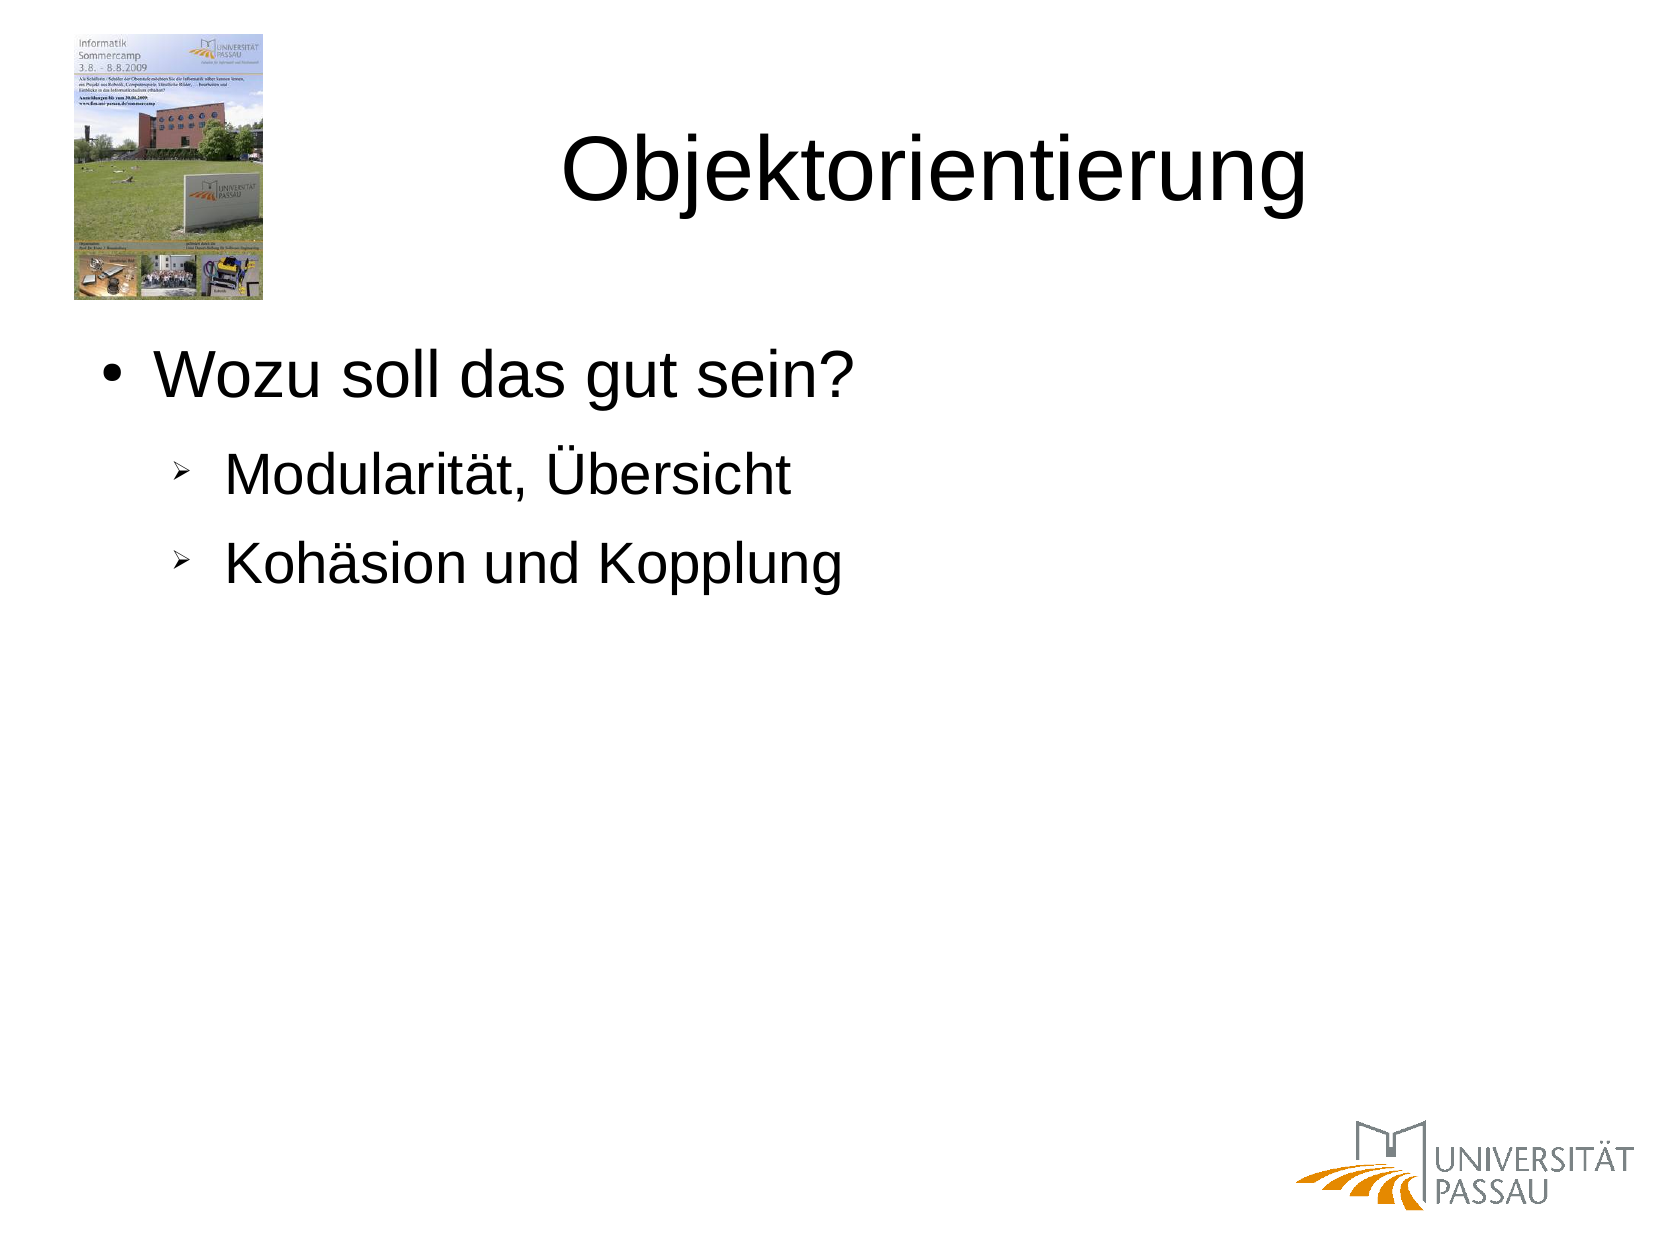

# Objektorientierung
Wozu soll das gut sein?
Modularität, Übersicht
Kohäsion und Kopplung